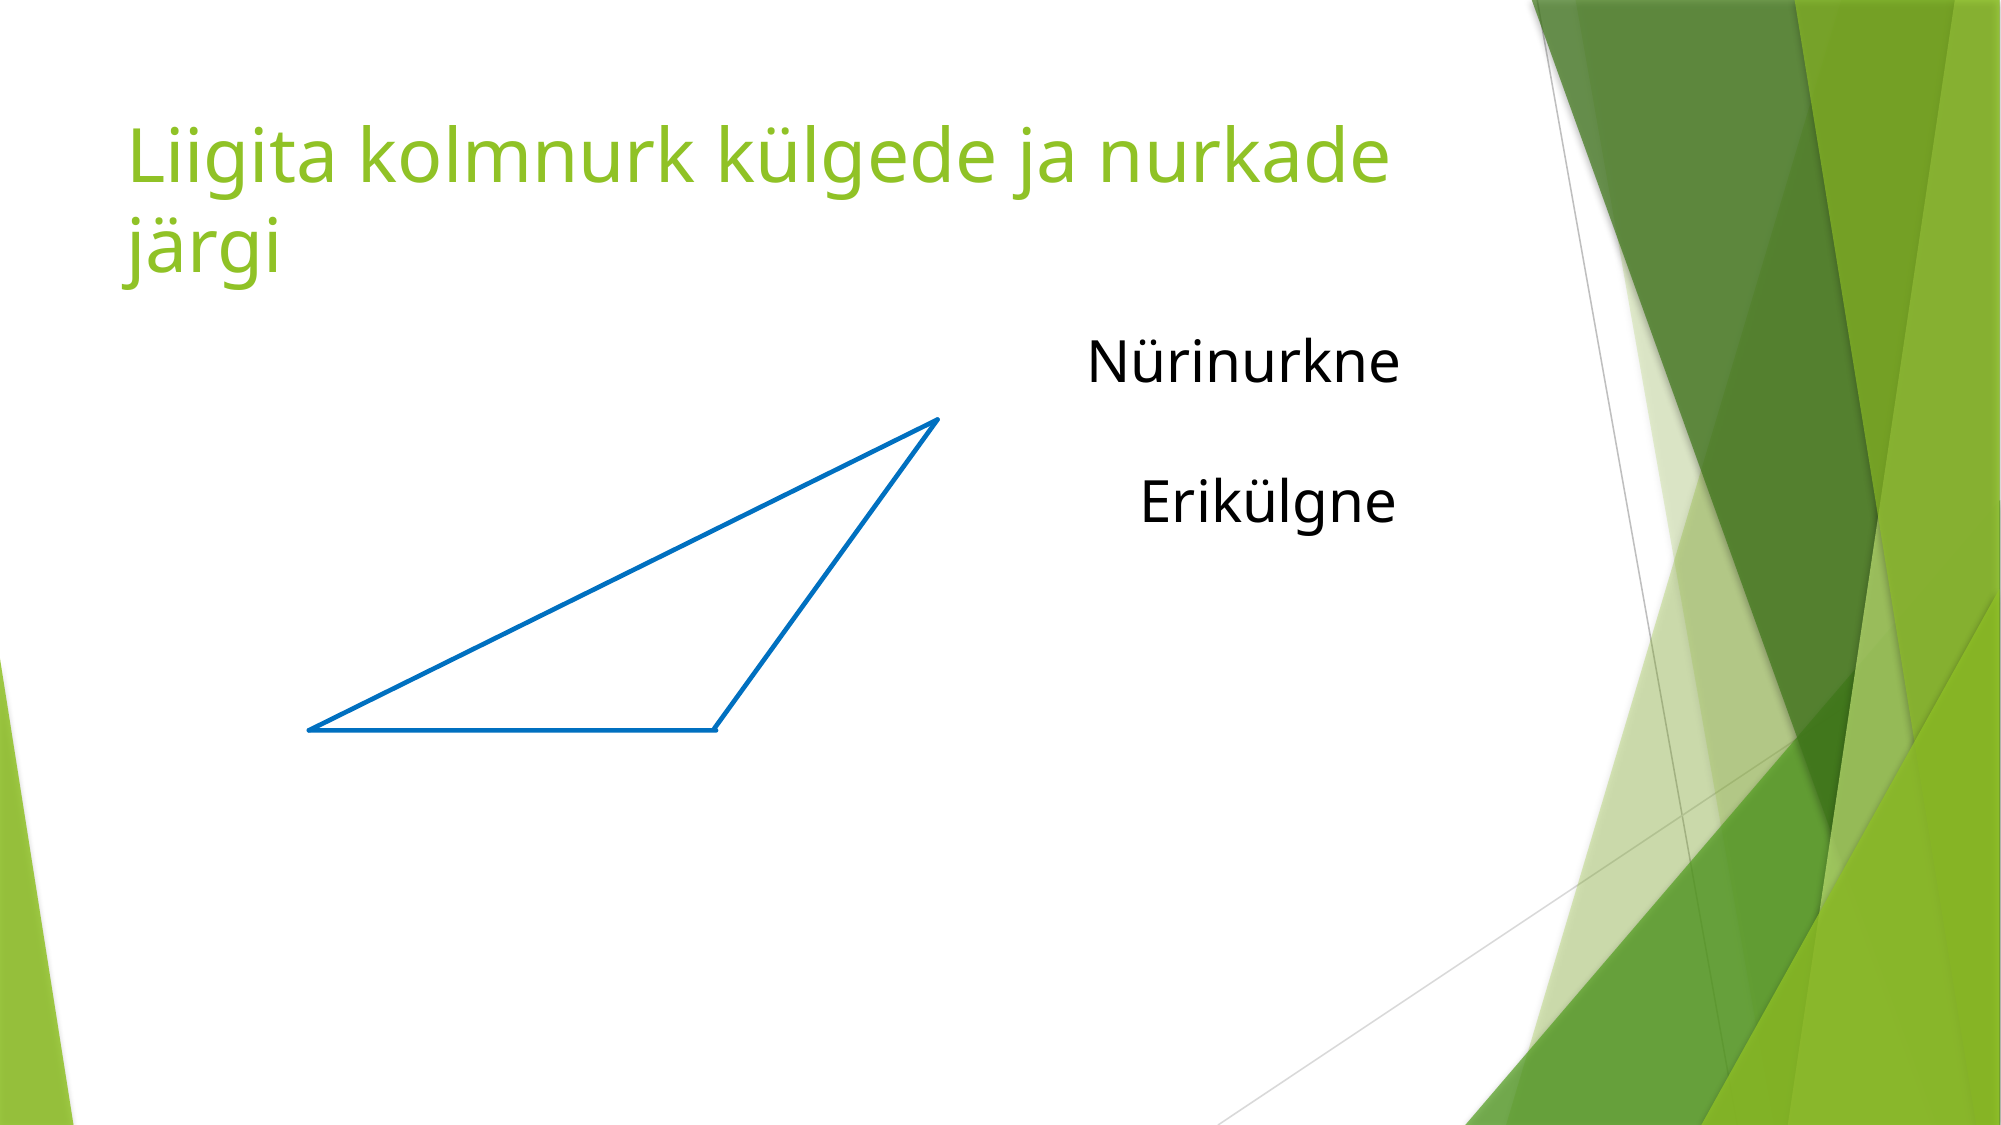

# Liigita kolmnurk külgede ja nurkade järgi
Nürinurkne
Erikülgne